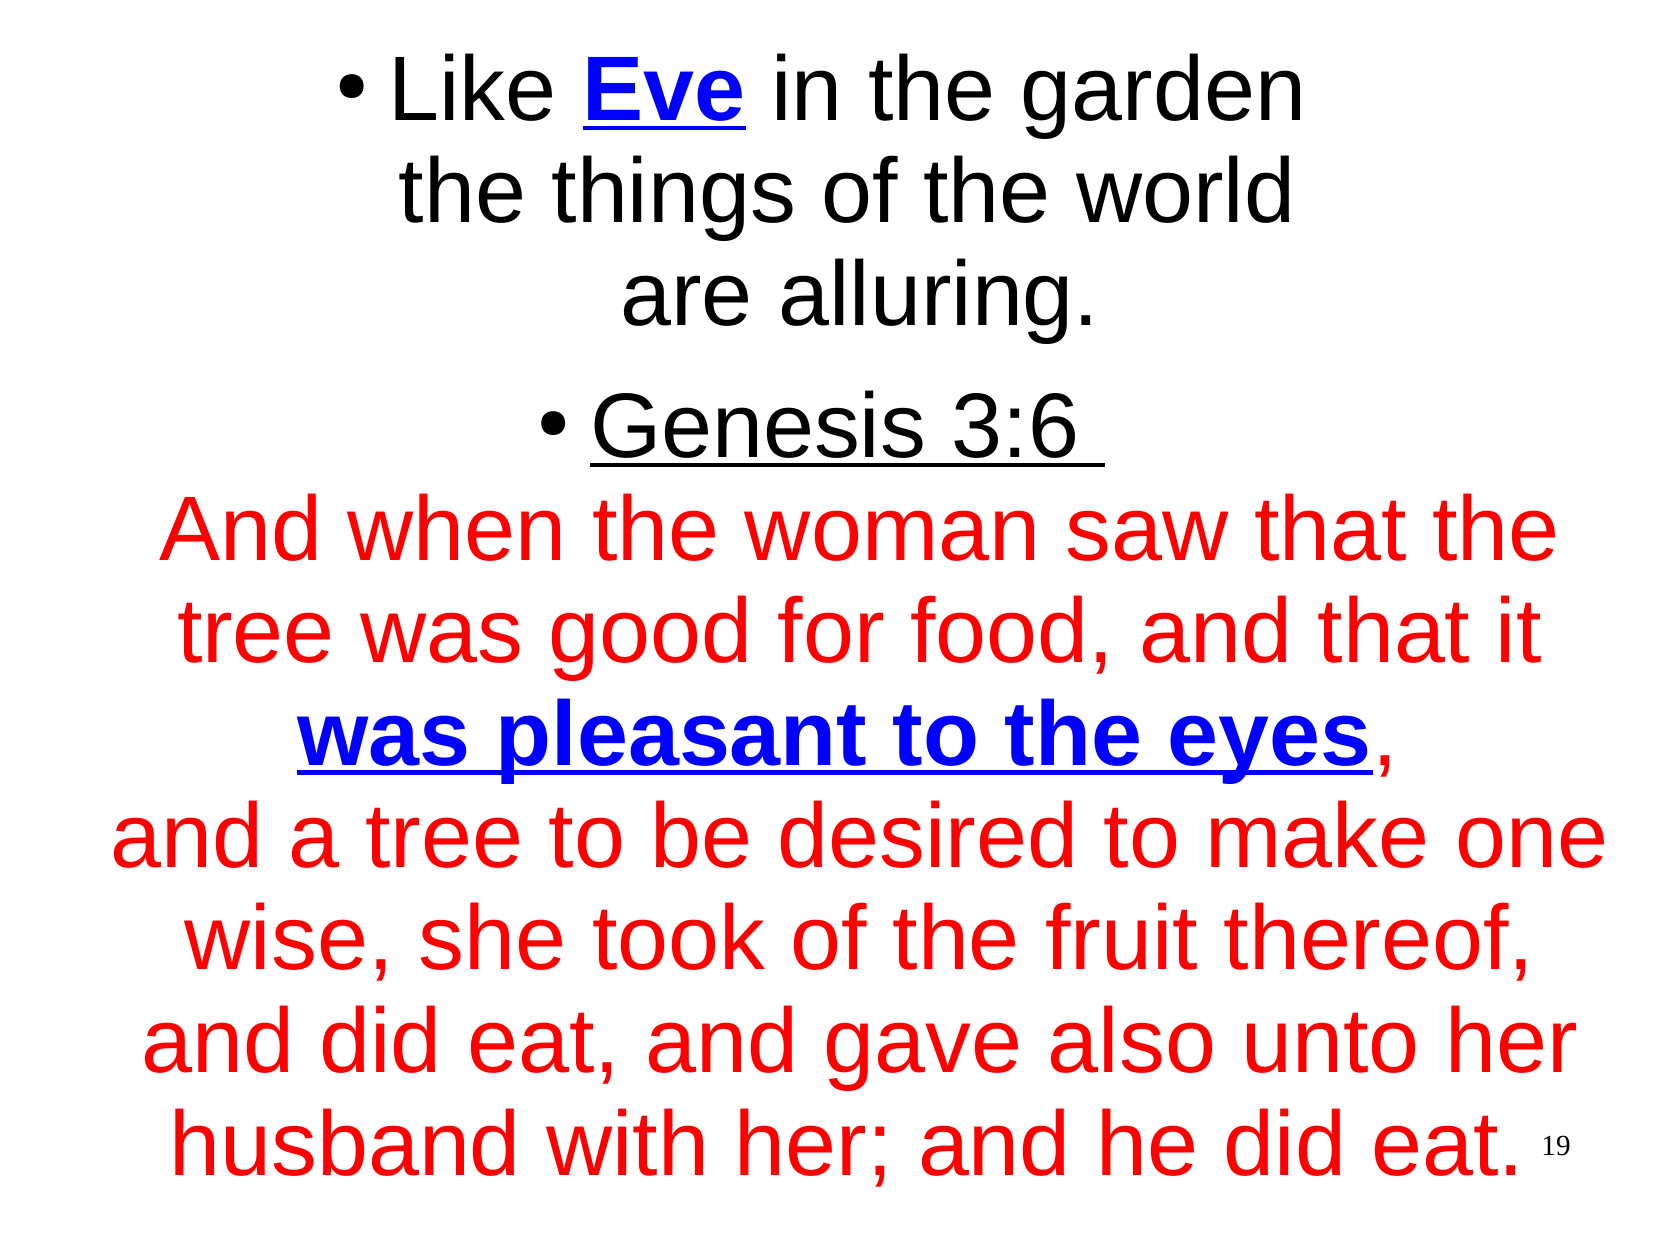

# Like Eve in the garden the things of the world are alluring.
Genesis 3:6 
And when the woman saw that the tree was good for food, and that it was pleasant to the eyes,
and a tree to be desired to make one wise, she took of the fruit thereof, and did eat, and gave also unto her husband with her; and he did eat.
19